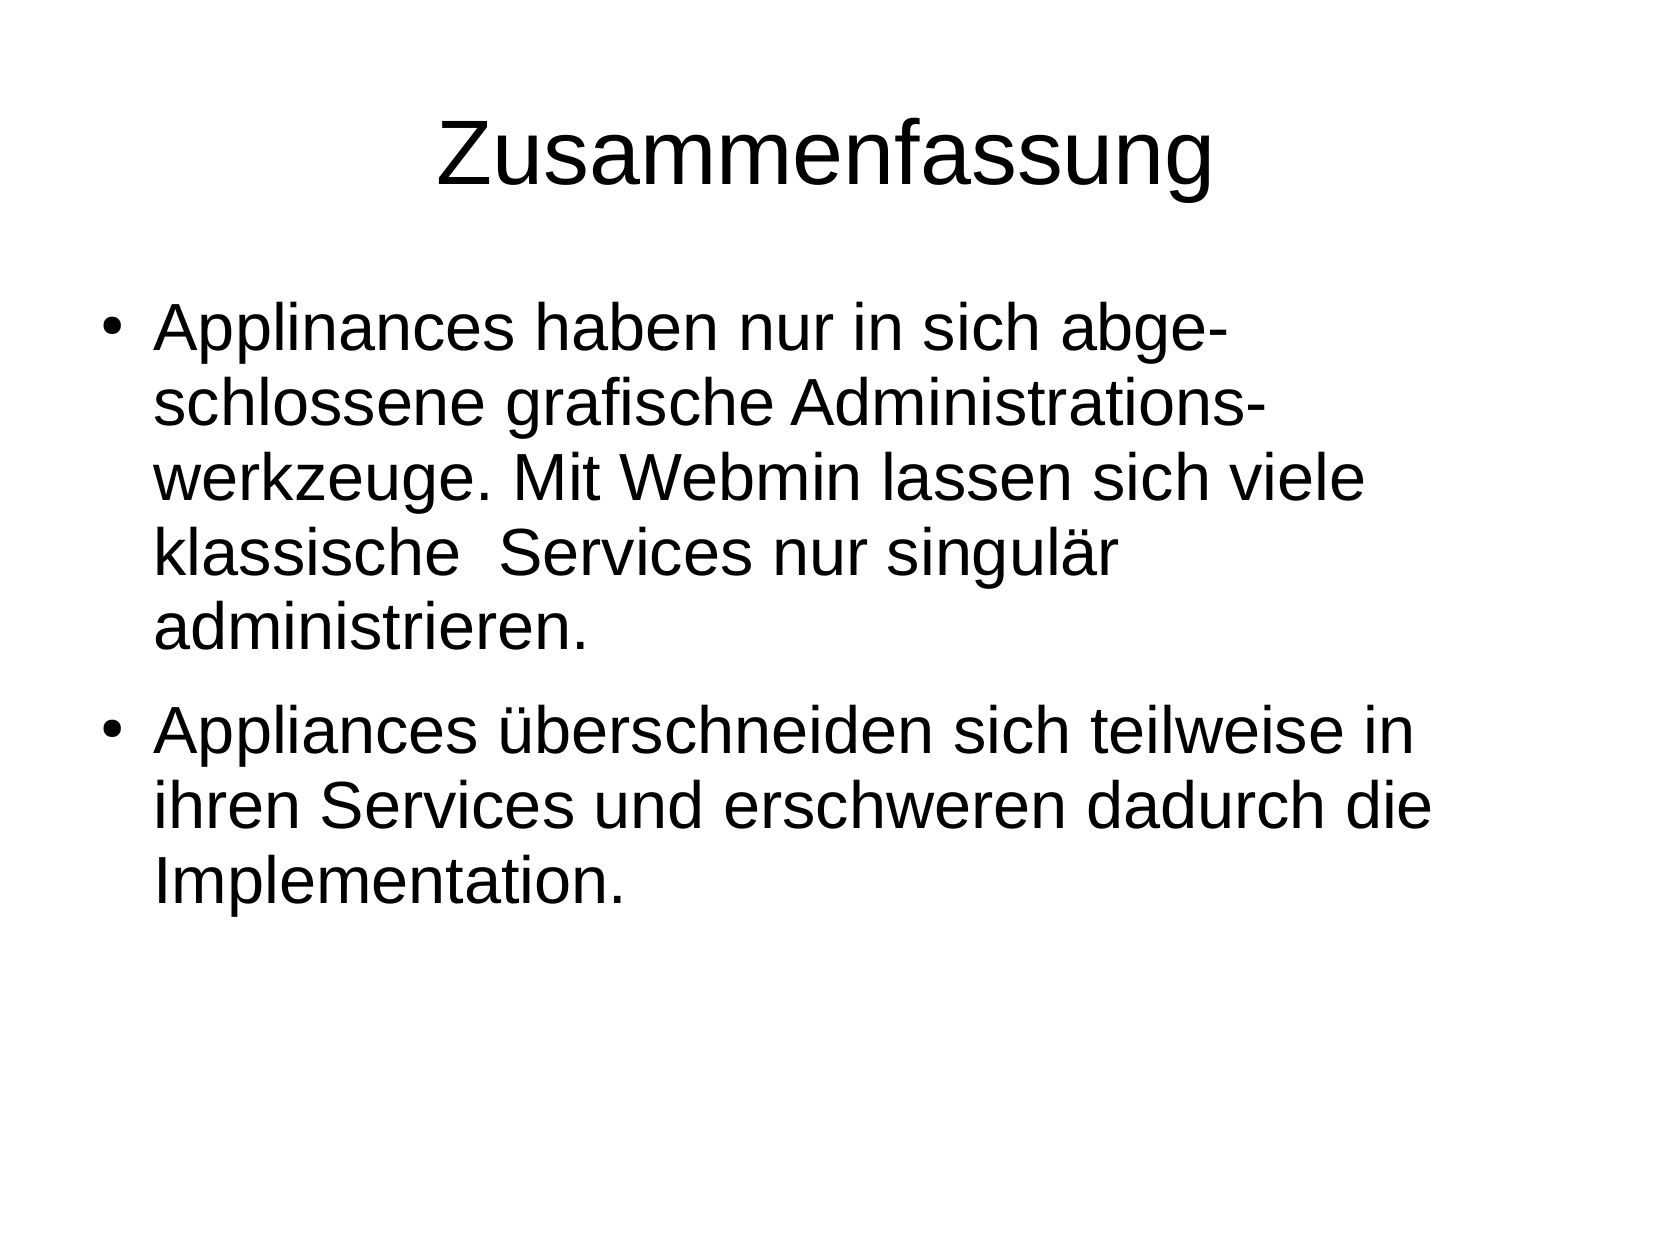

Zusammenfassung
# Applinances haben nur in sich abge- schlossene grafische Administrations- werkzeuge. Mit Webmin lassen sich viele klassische Services nur singulär administrieren.
Appliances überschneiden sich teilweise in ihren Services und erschweren dadurch die Implementation.